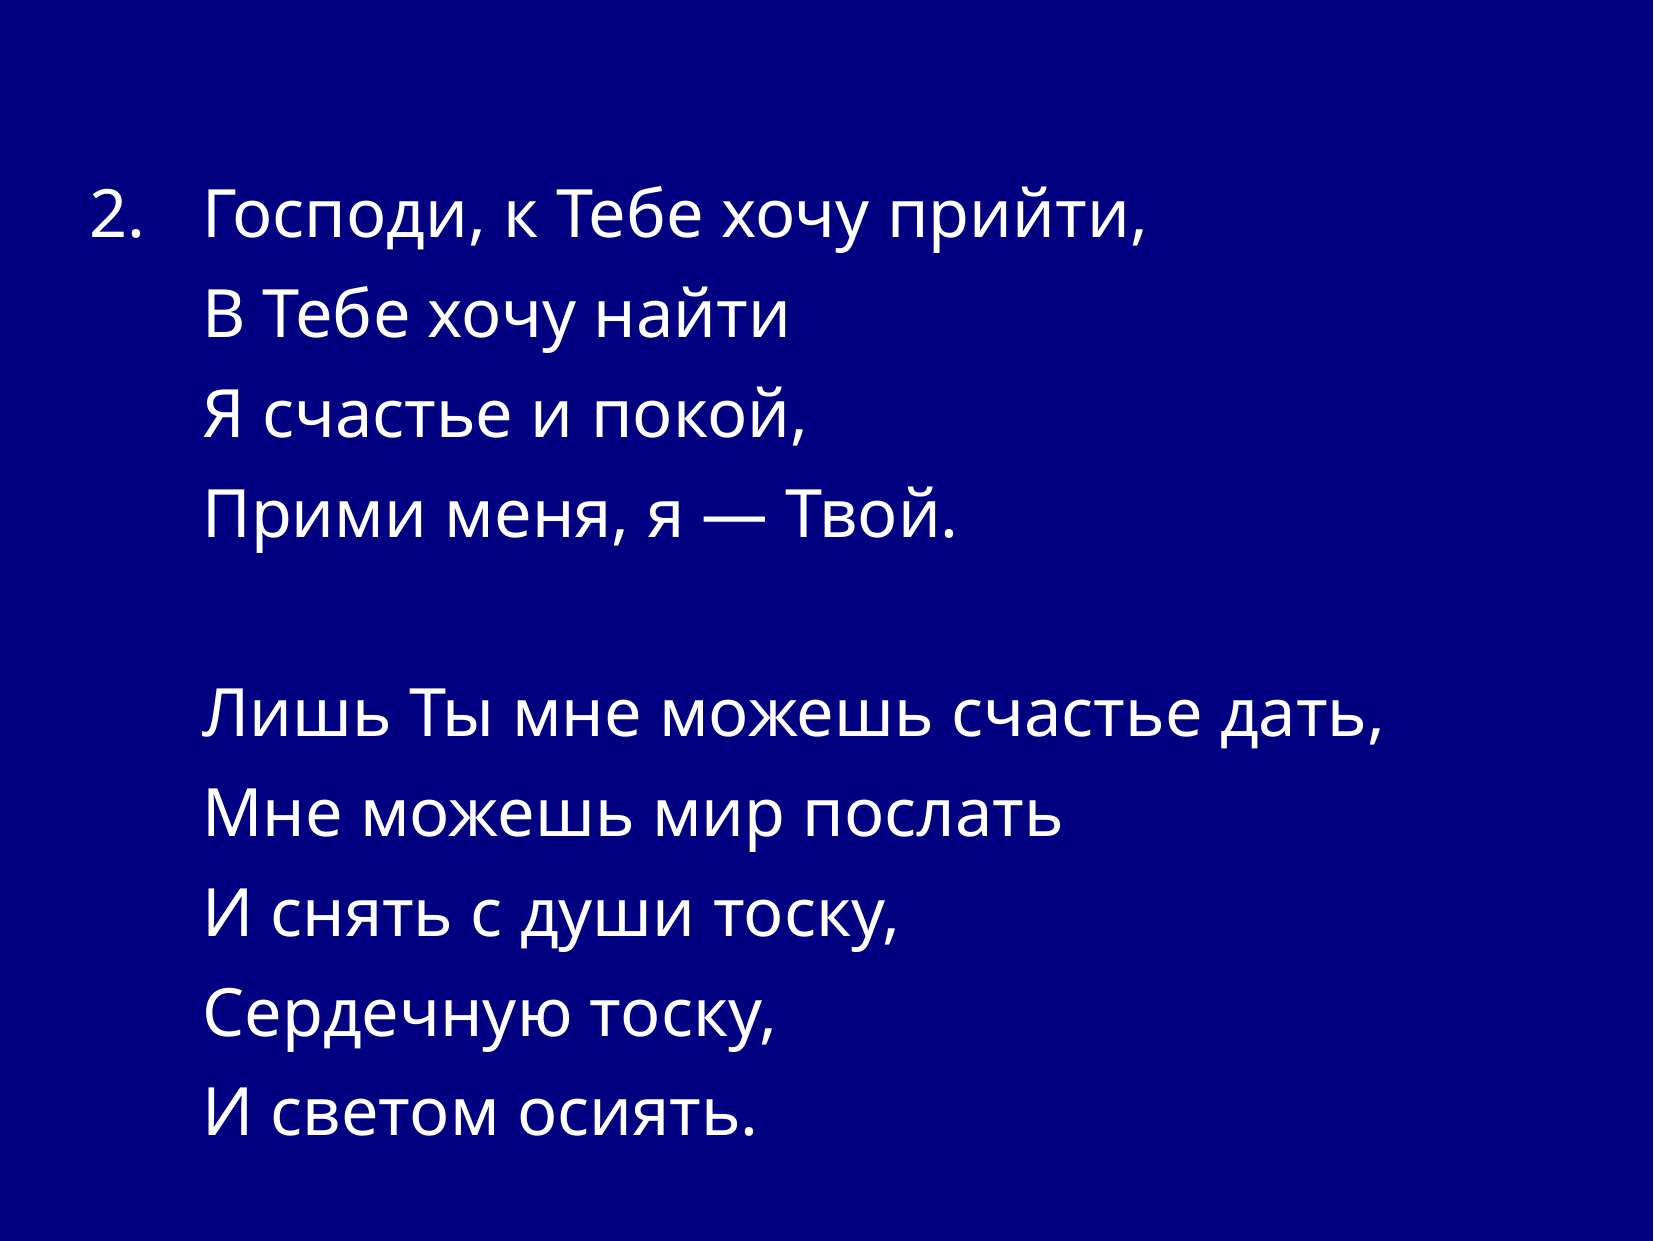

2.	Господи, к Тебе хочу прийти,
	В Тебе хочу найти
	Я счастье и покой,
	Прими меня, я — Твой.
	Лишь Ты мне можешь счастье дать,
	Мне можешь мир послать
	И снять с души тоску,
	Сердечную тоску,
	И светом осиять.